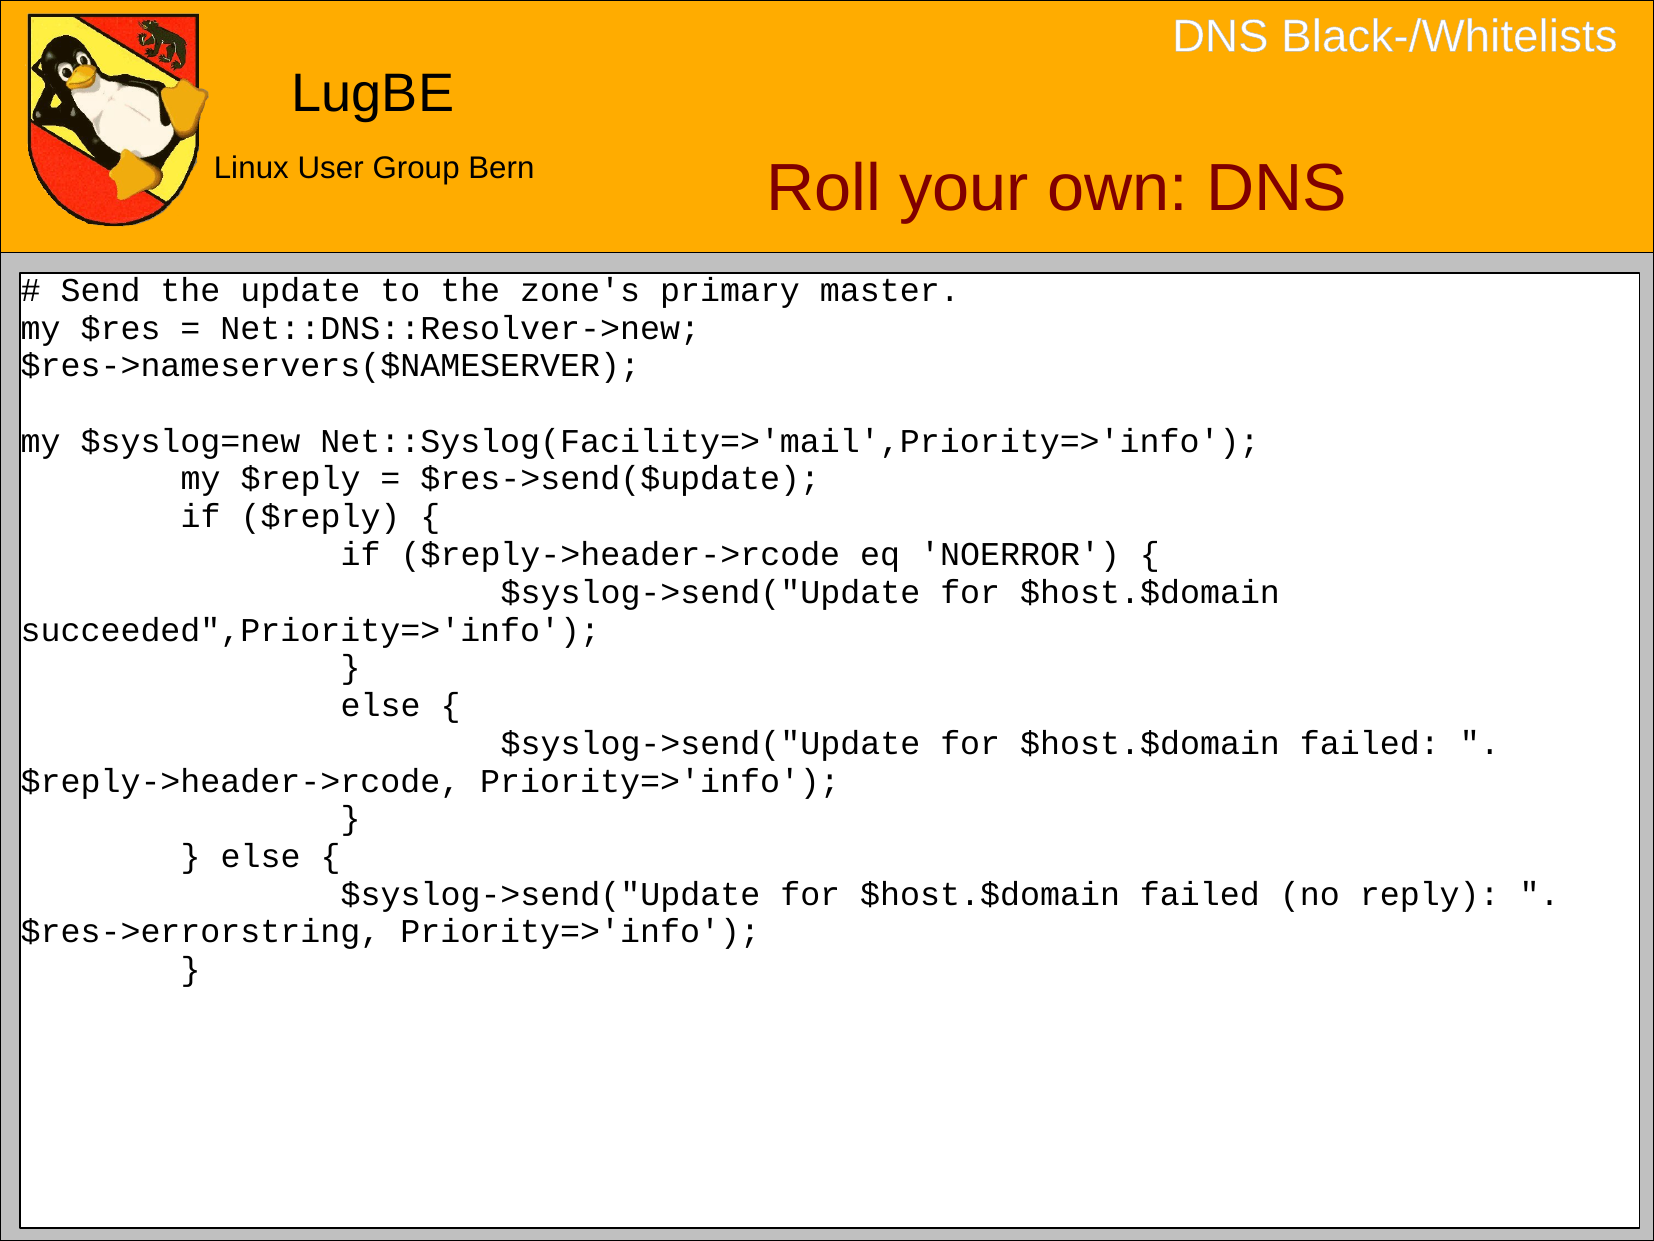

Roll your own: DNS
# Send the update to the zone's primary master.
my $res = Net::DNS::Resolver->new;
$res->nameservers($NAMESERVER);
my $syslog=new Net::Syslog(Facility=>'mail',Priority=>'info');
 my $reply = $res->send($update);
 if ($reply) {
 if ($reply->header->rcode eq 'NOERROR') {
 $syslog->send("Update for $host.$domain succeeded",Priority=>'info');
 }
 else {
 $syslog->send("Update for $host.$domain failed: ". $reply->header->rcode, Priority=>'info');
 }
 } else {
 $syslog->send("Update for $host.$domain failed (no reply): ". $res->errorstring, Priority=>'info');
 }